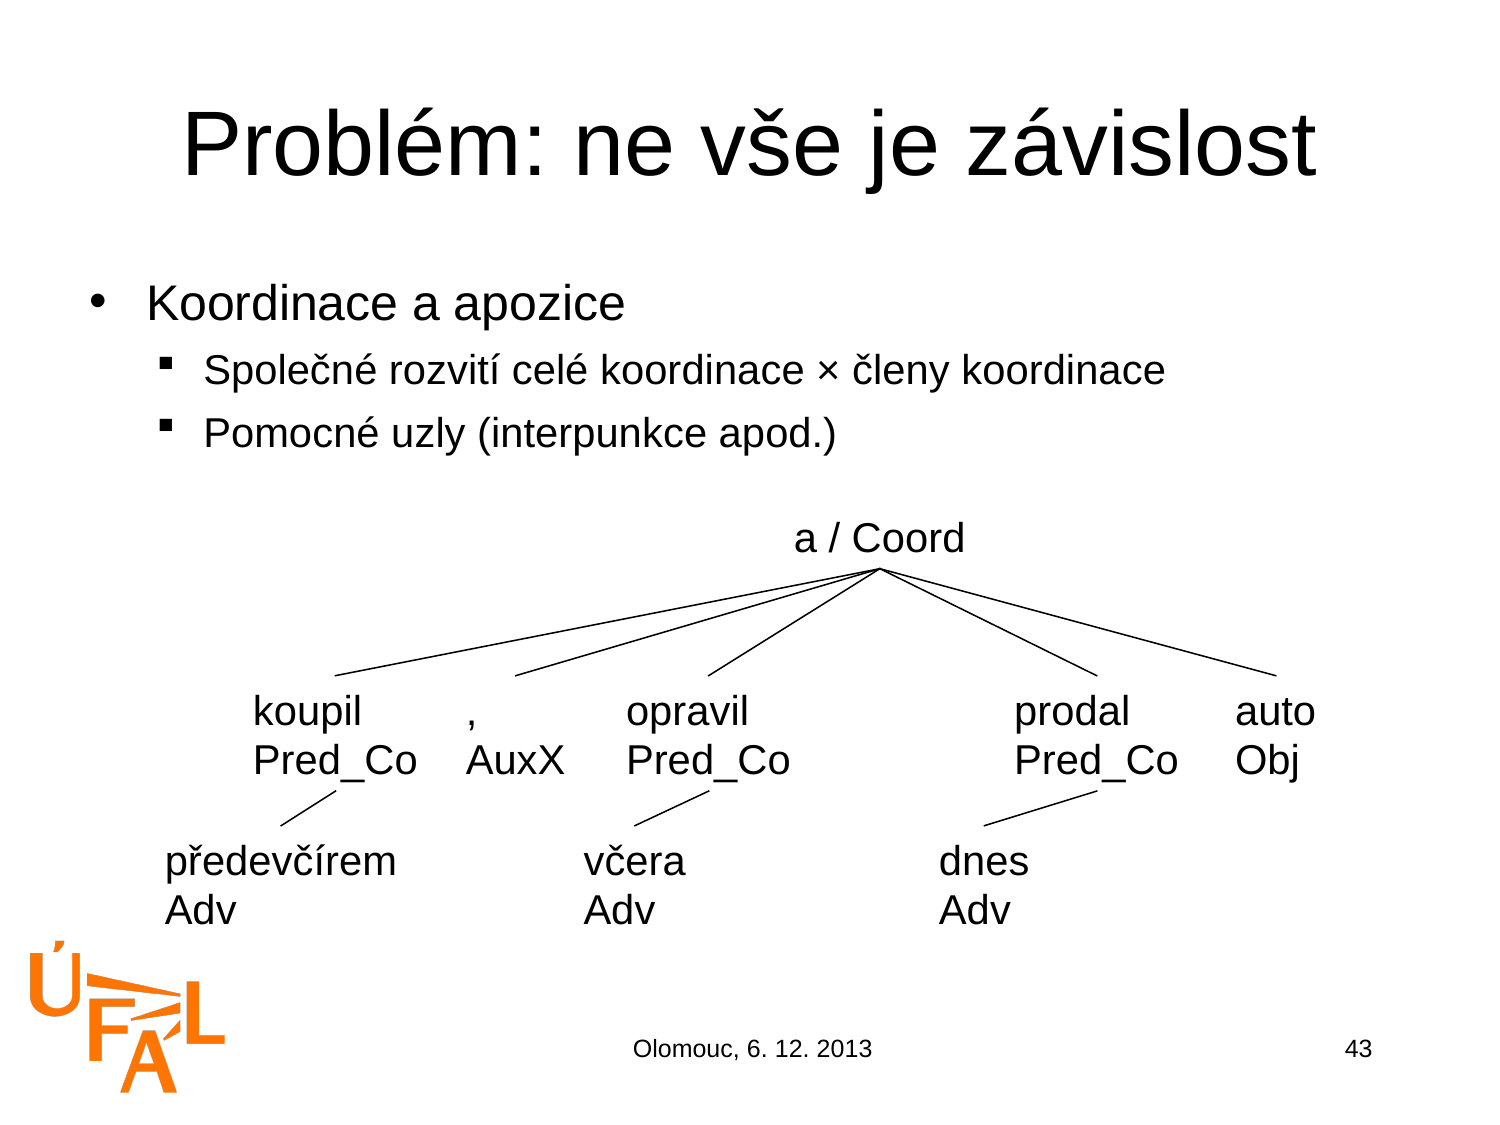

# Problém: ne vše je závislost
Koordinace a apozice
Společné rozvití celé koordinace × členy koordinace
Pomocné uzly (interpunkce apod.)
a / Coord
koupil
Pred_Co
,
AuxX
opravil
Pred_Co
prodal
Pred_Co
auto
Obj
předevčírem
Adv
včera
Adv
dnes
Adv
Olomouc, 6. 12. 2013
43